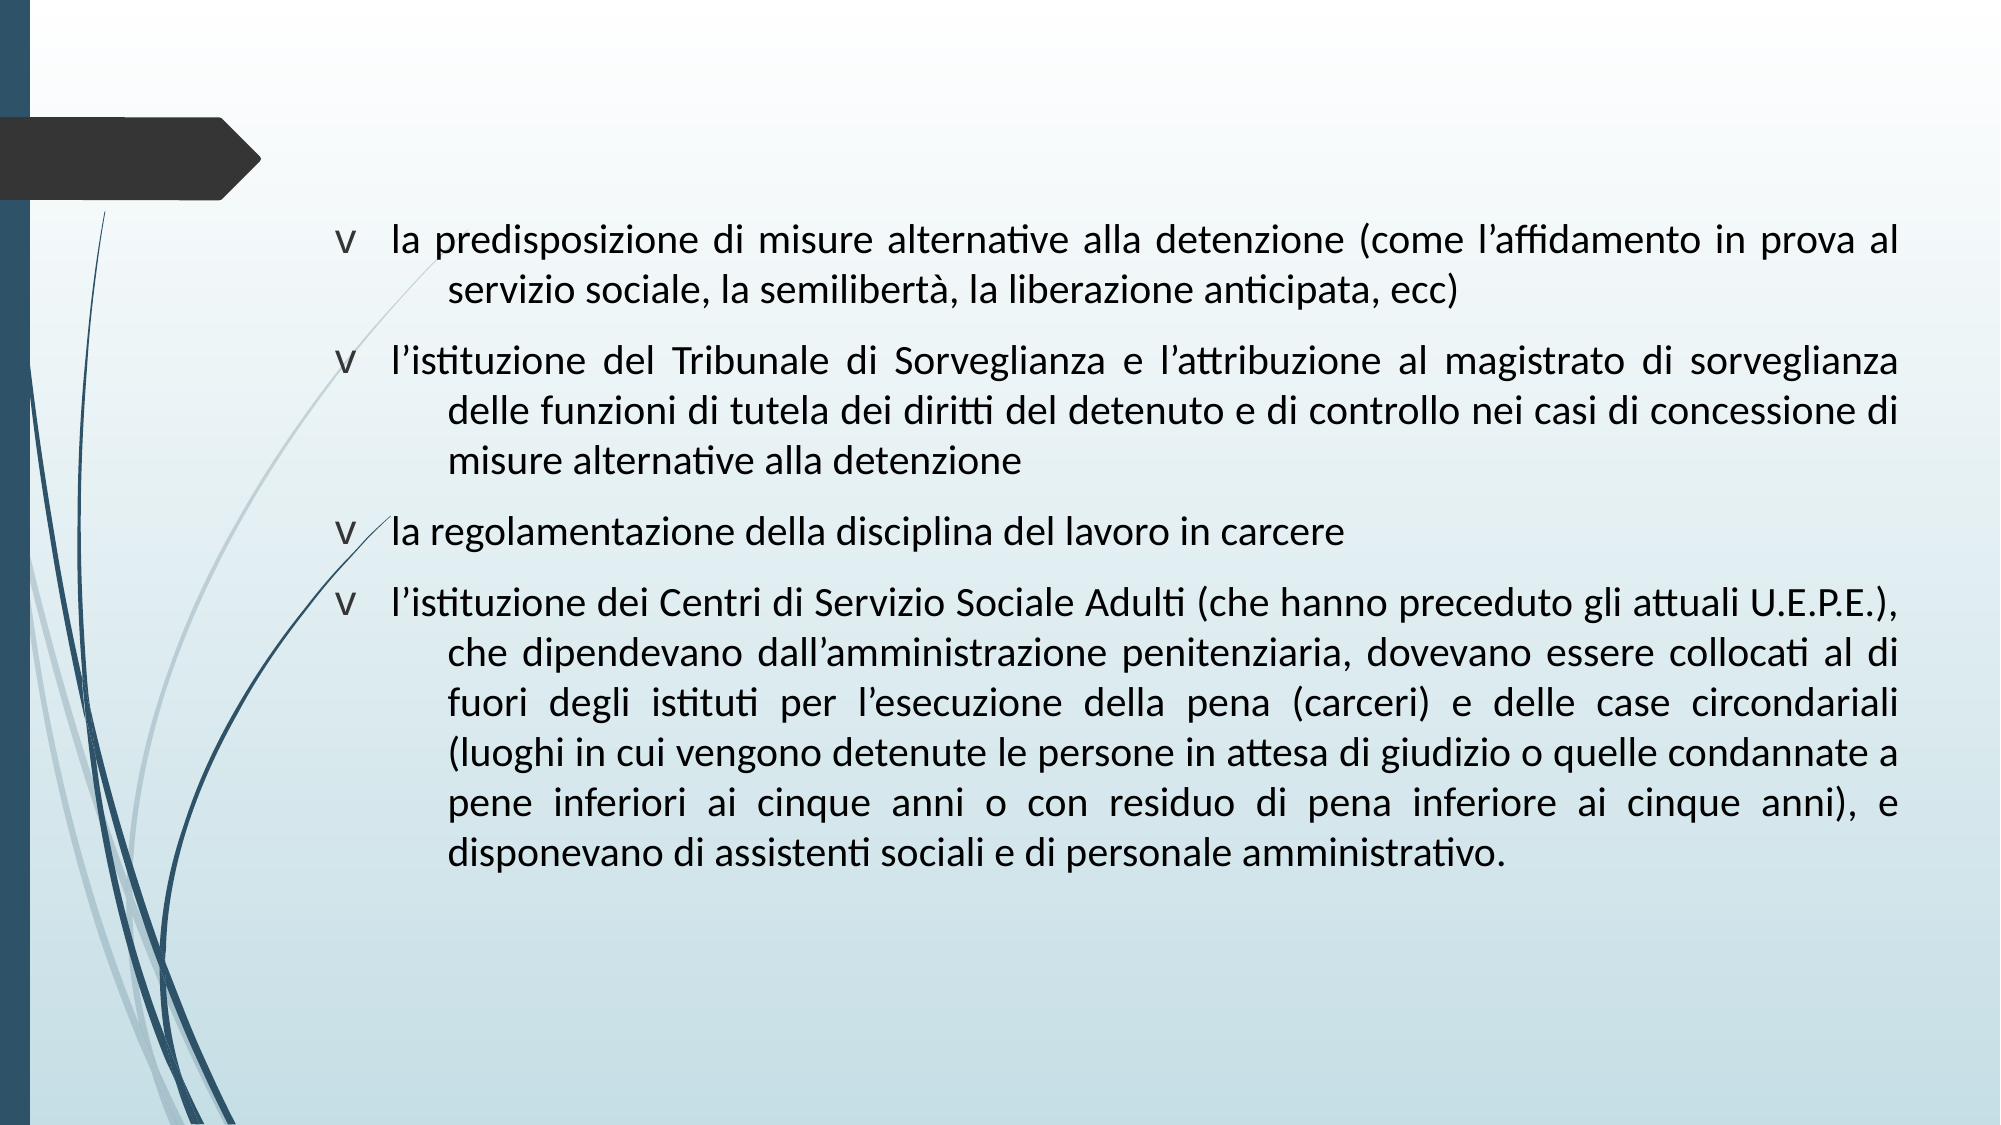

la predisposizione di misure alternative alla detenzione (come l’affidamento in prova al servizio sociale, la semilibertà, la liberazione anticipata, ecc)
l’istituzione del Tribunale di Sorveglianza e l’attribuzione al magistrato di sorveglianza delle funzioni di tutela dei diritti del detenuto e di controllo nei casi di concessione di misure alternative alla detenzione
la regolamentazione della disciplina del lavoro in carcere
l’istituzione dei Centri di Servizio Sociale Adulti (che hanno preceduto gli attuali U.E.P.E.), che dipendevano dall’amministrazione penitenziaria, dovevano essere collocati al di fuori degli istituti per l’esecuzione della pena (carceri) e delle case circondariali (luoghi in cui vengono detenute le persone in attesa di giudizio o quelle condannate a pene inferiori ai cinque anni o con residuo di pena inferiore ai cinque anni), e disponevano di assistenti sociali e di personale amministrativo.